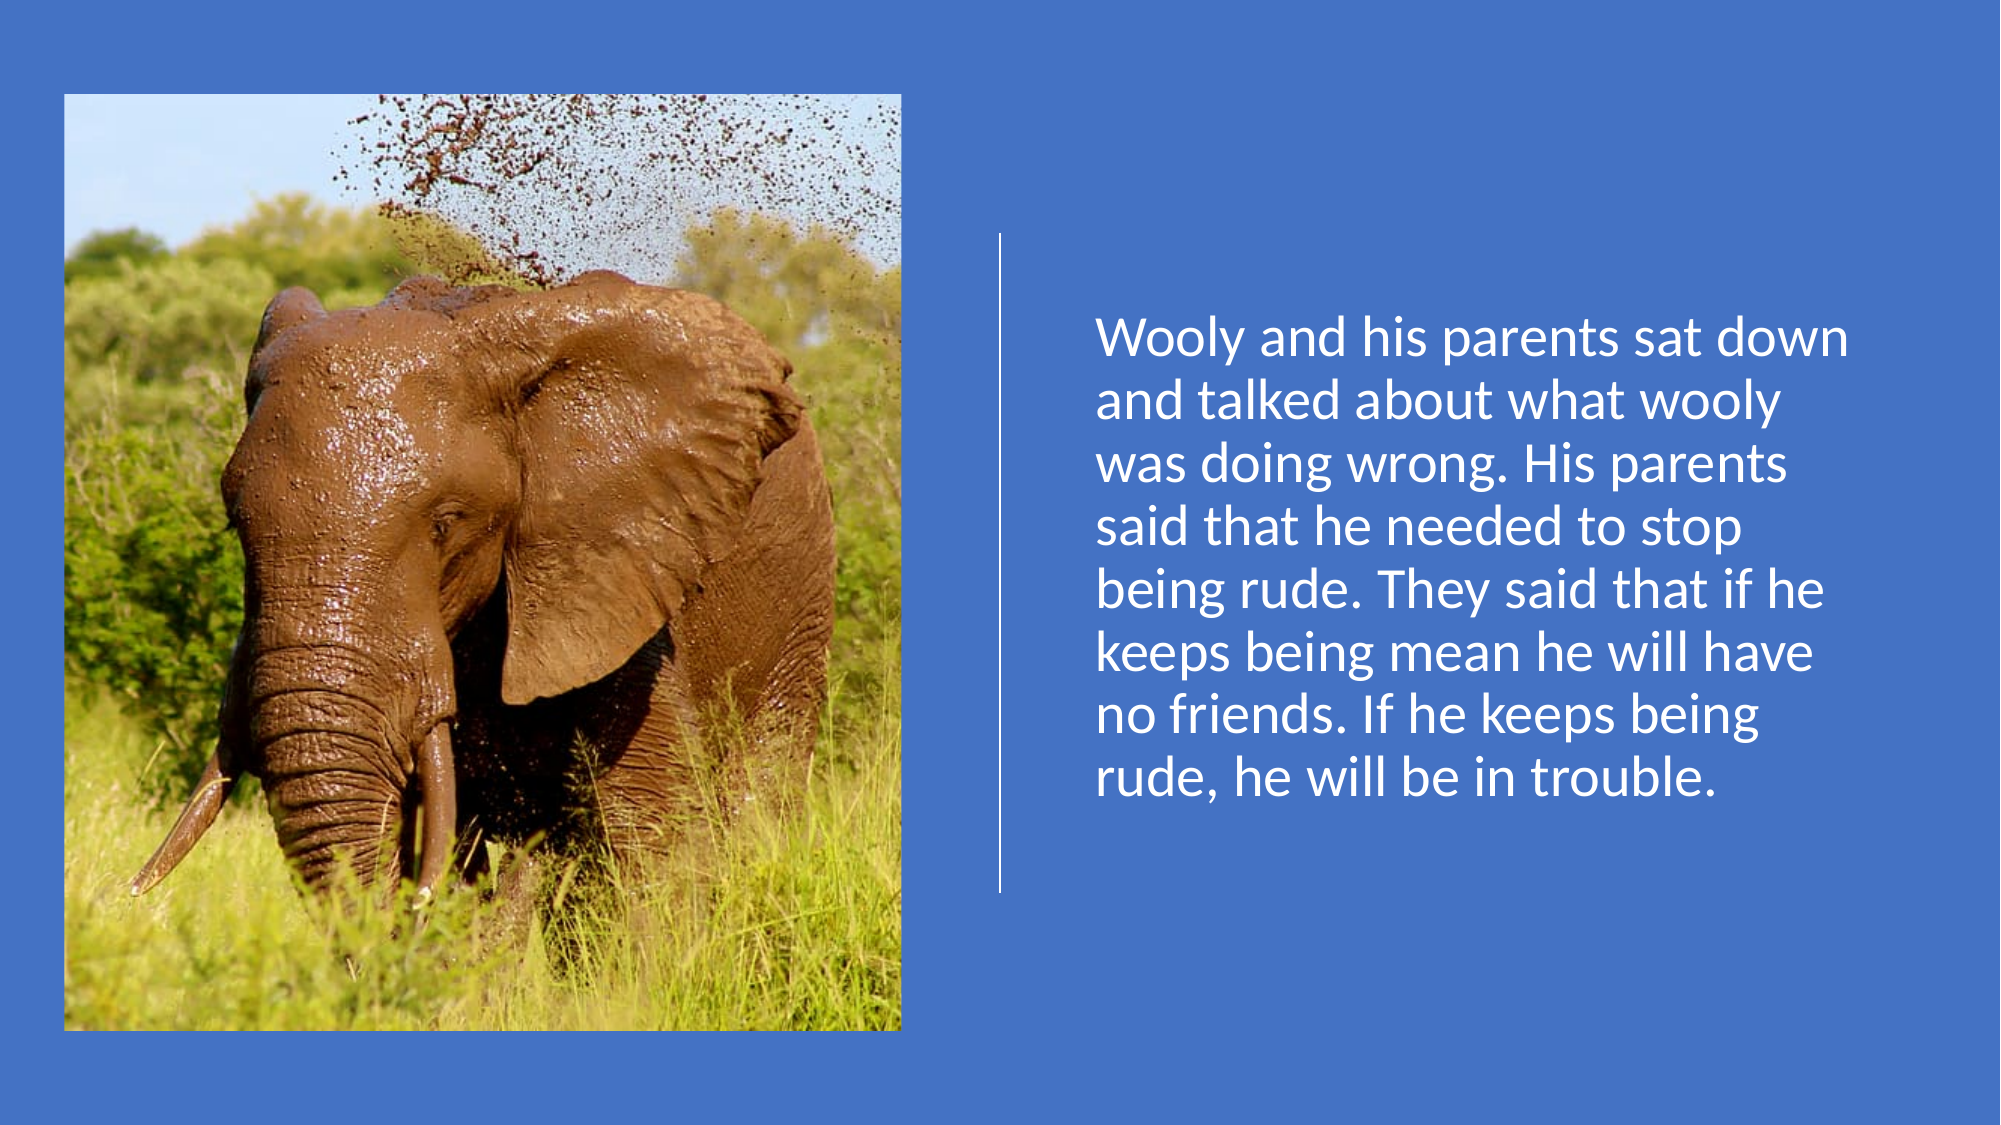

# Wooly and his parents sat down and talked about what wooly was doing wrong. His parents said that he needed to stop being rude. They said that if he keeps being mean he will have no friends. If he keeps being rude, he will be in trouble.